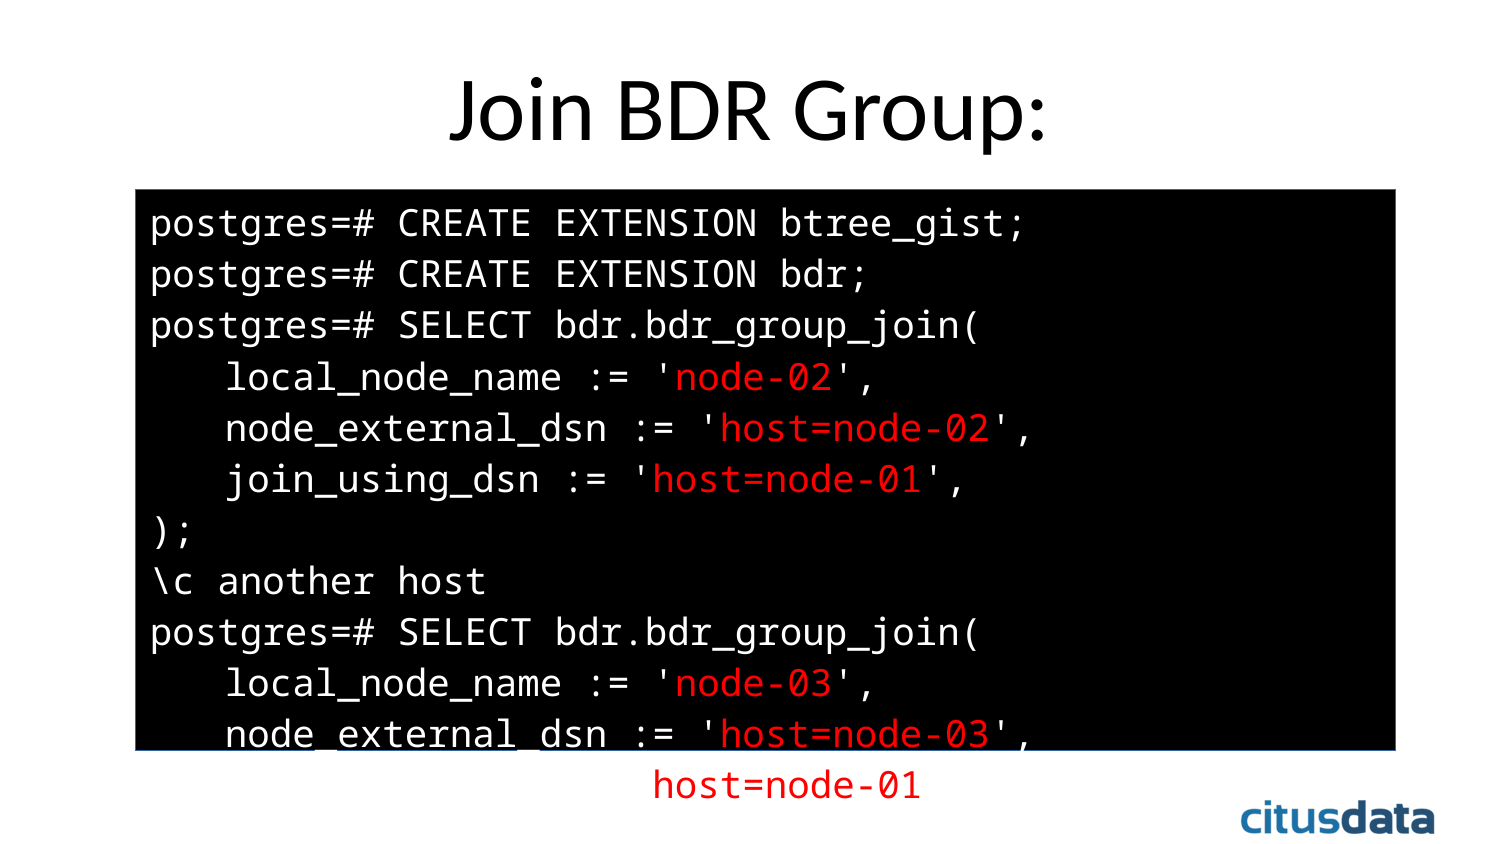

# Join BDR Group:
postgres=# CREATE EXTENSION btree_gist;
postgres=# CREATE EXTENSION bdr;
postgres=# SELECT bdr.bdr_group_join(
	local_node_name := 'node-02',
	node_external_dsn := 'host=node-02',
	join_using_dsn := 'host=node-01',
);
\c another host
postgres=# SELECT bdr.bdr_group_join(
	local_node_name := 'node-03',
	node_external_dsn := 'host=node-03',
	join_using_dsn := 'host=node-01',
);